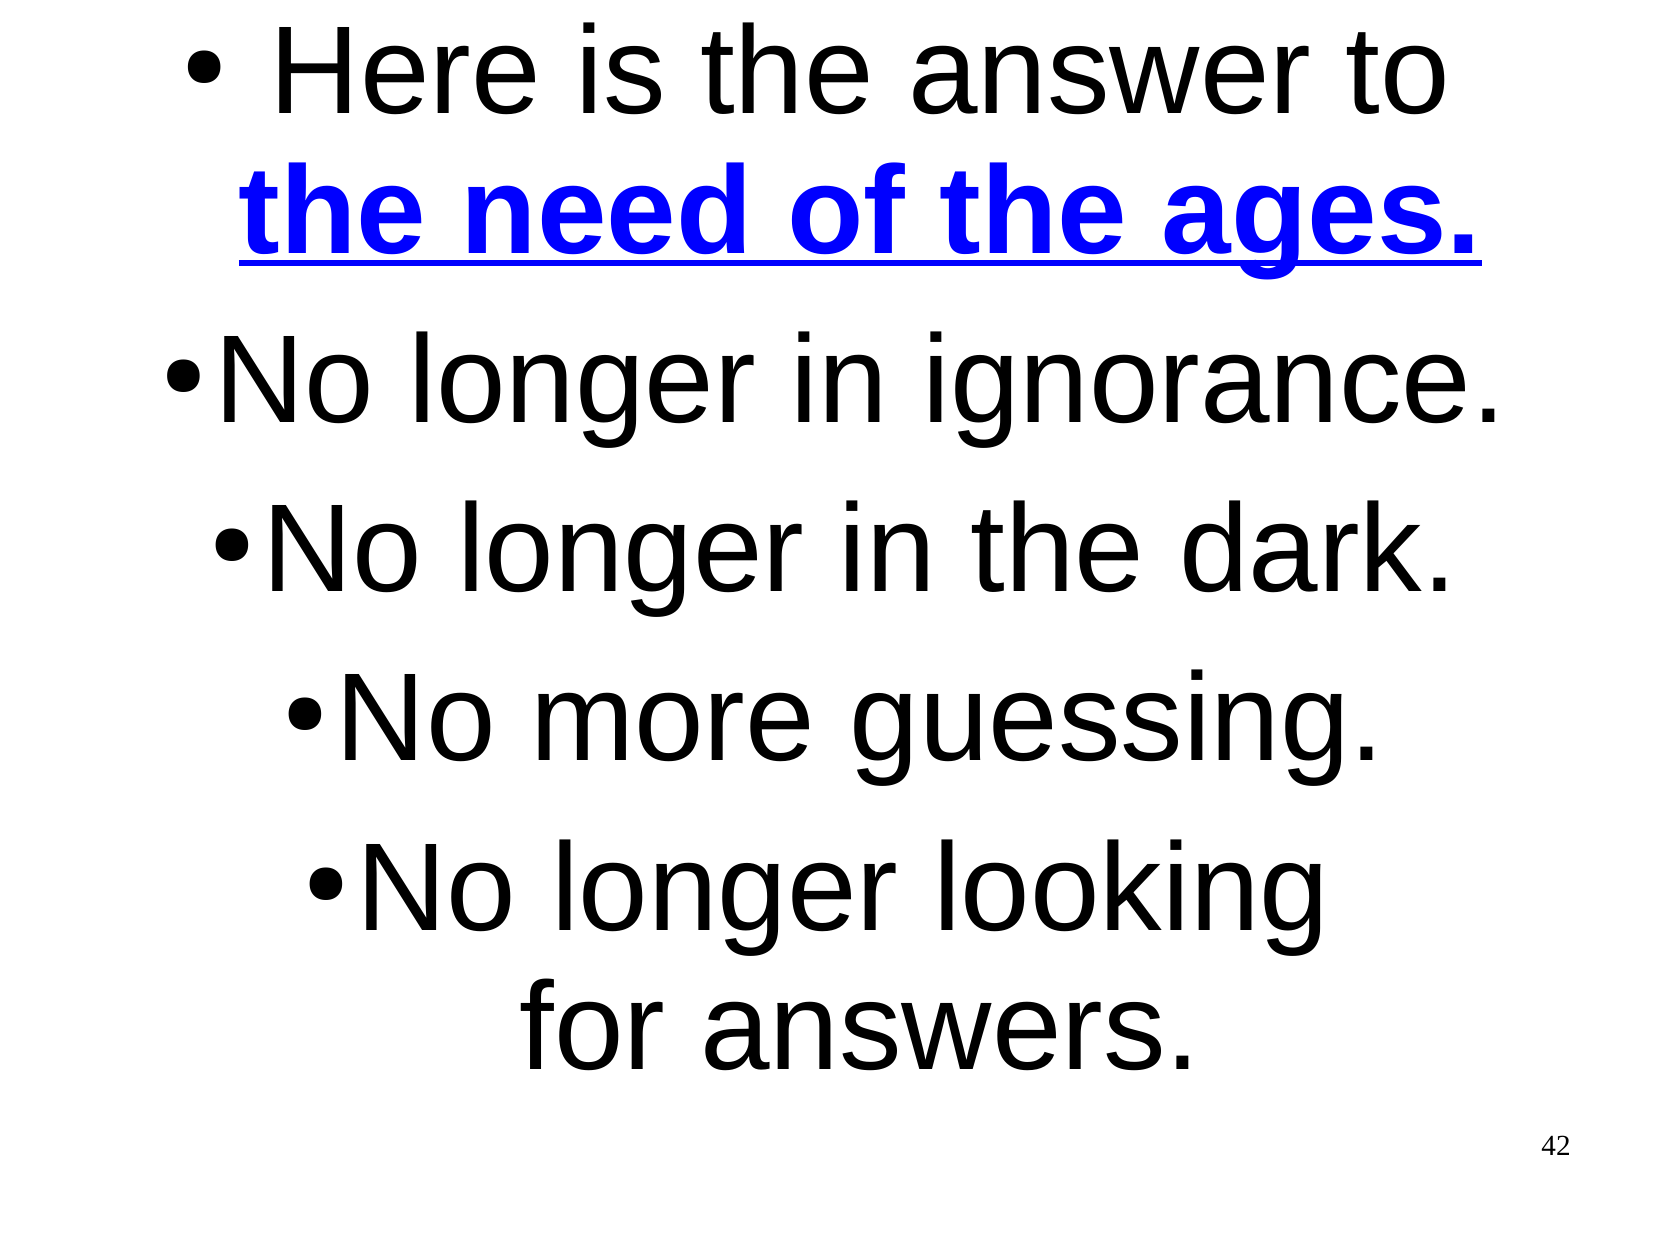

# Here is the answer to the need of the ages.
No longer in ignorance.
No longer in the dark.
No more guessing.
No longer looking
for answers.
42